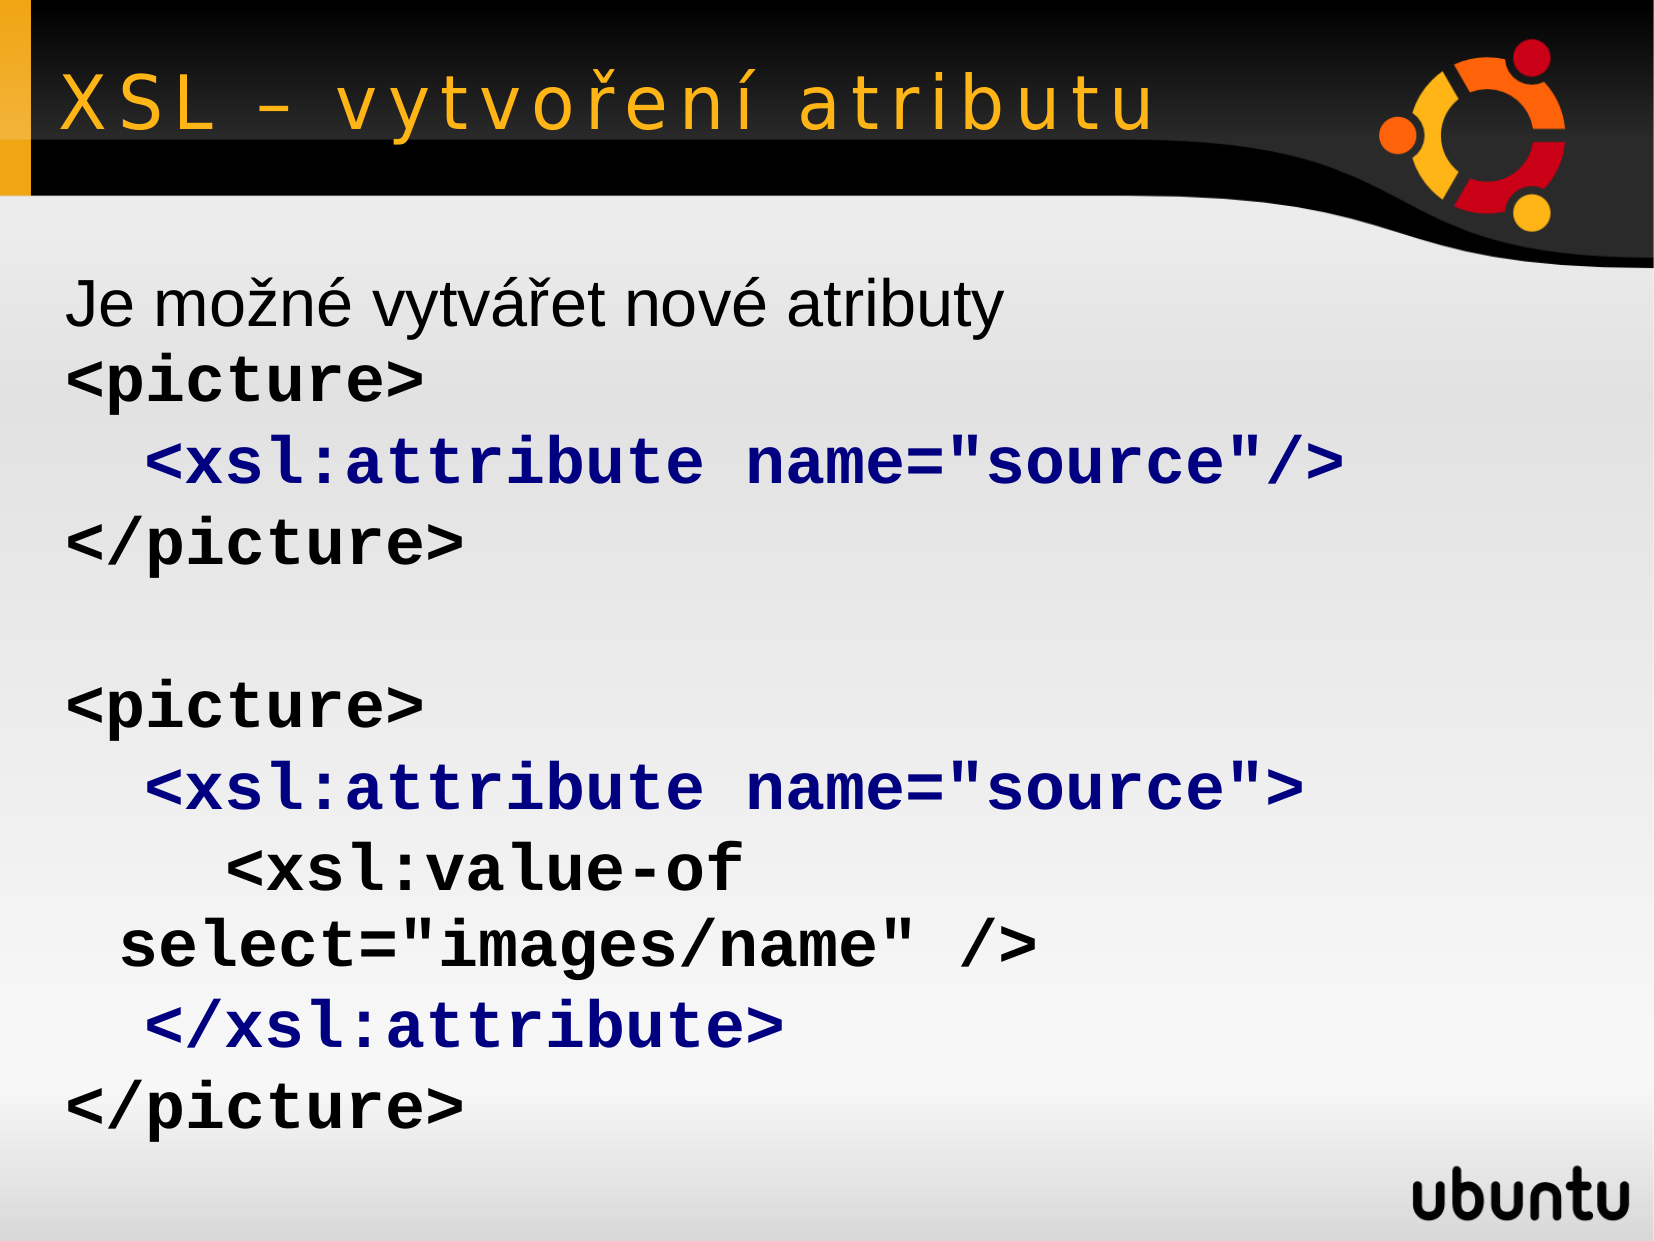

# XSL – vytvoření atributu
Je možné vytvářet nové atributy
<picture>
 <xsl:attribute name="source"/>
</picture>
<picture>
 <xsl:attribute name="source">
 <xsl:value-of select="images/name" />
 </xsl:attribute>
</picture>